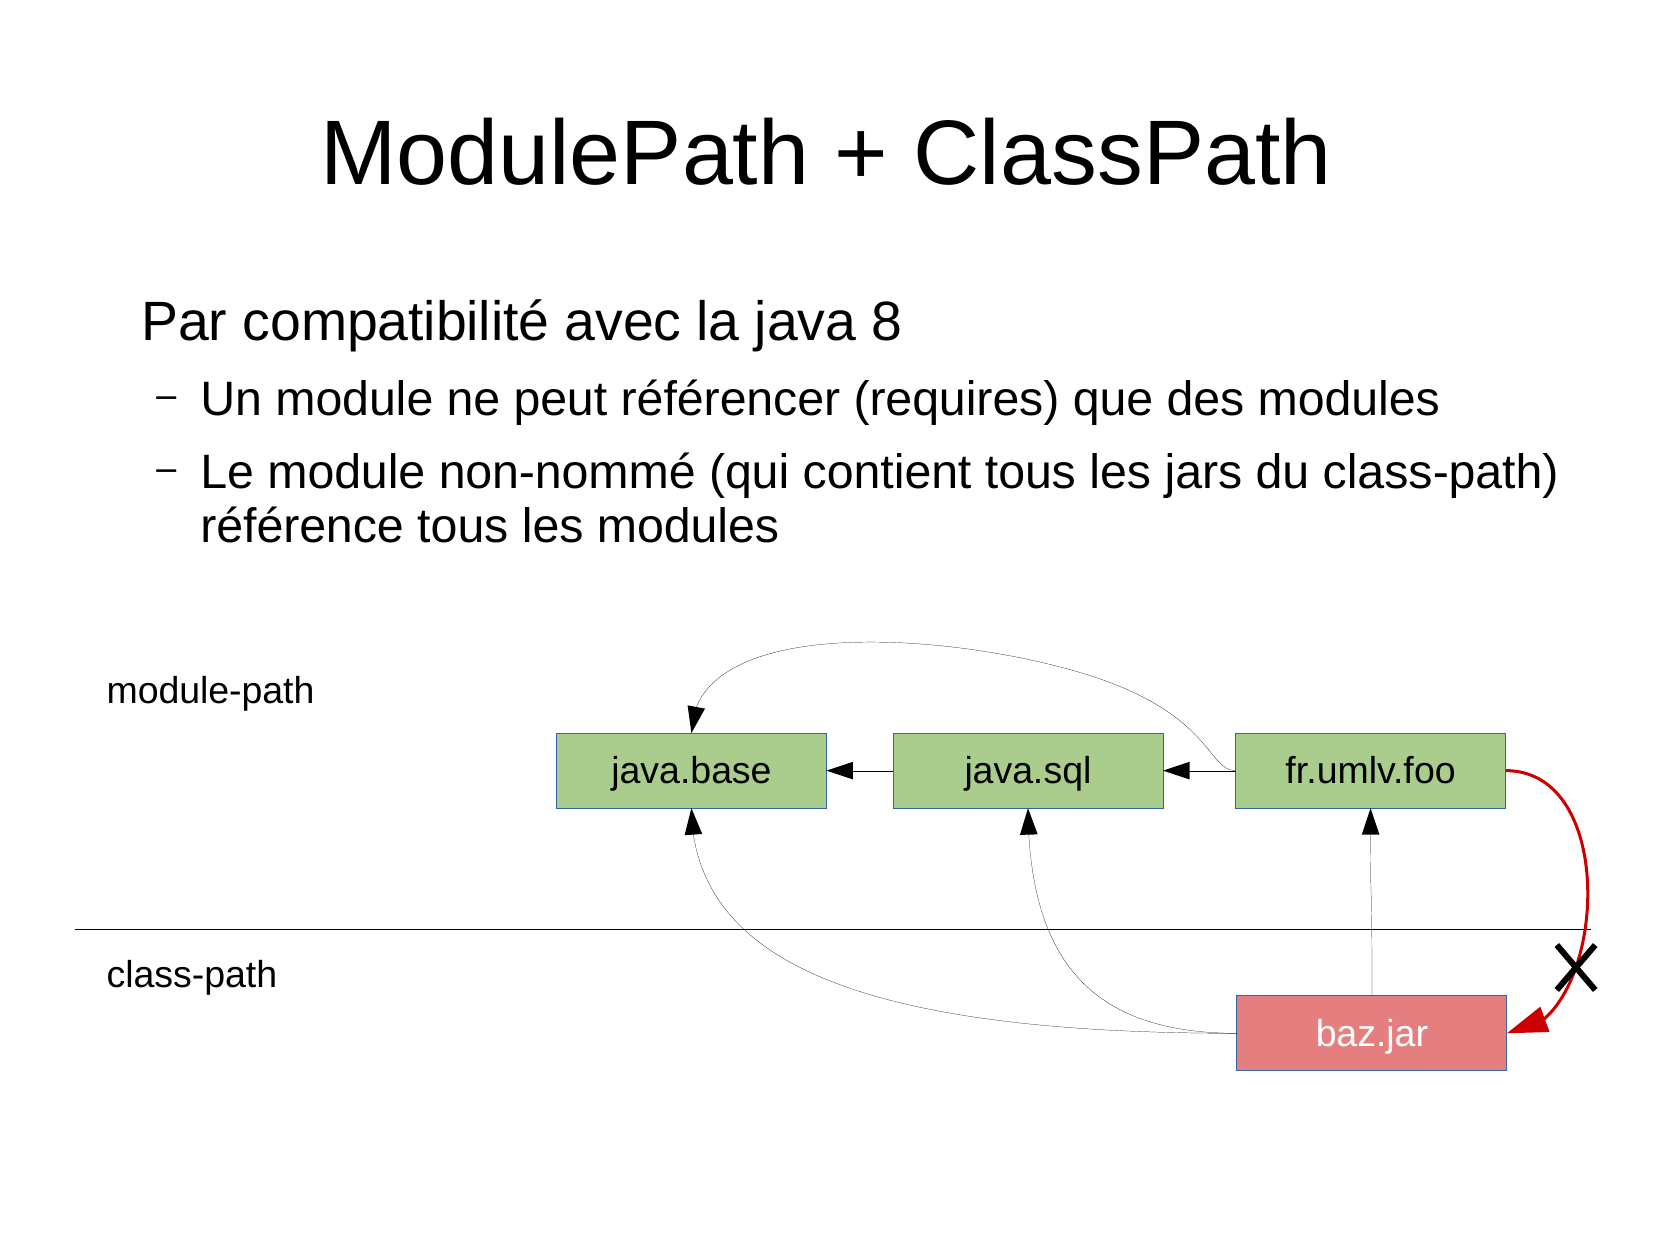

# ModulePath + ClassPath
Par compatibilité avec la java 8
Un module ne peut référencer (requires) que des modules
Le module non-nommé (qui contient tous les jars du class-path) référence tous les modules
module-path
java.base
java.sql
fr.umlv.foo
class-path
baz.jar